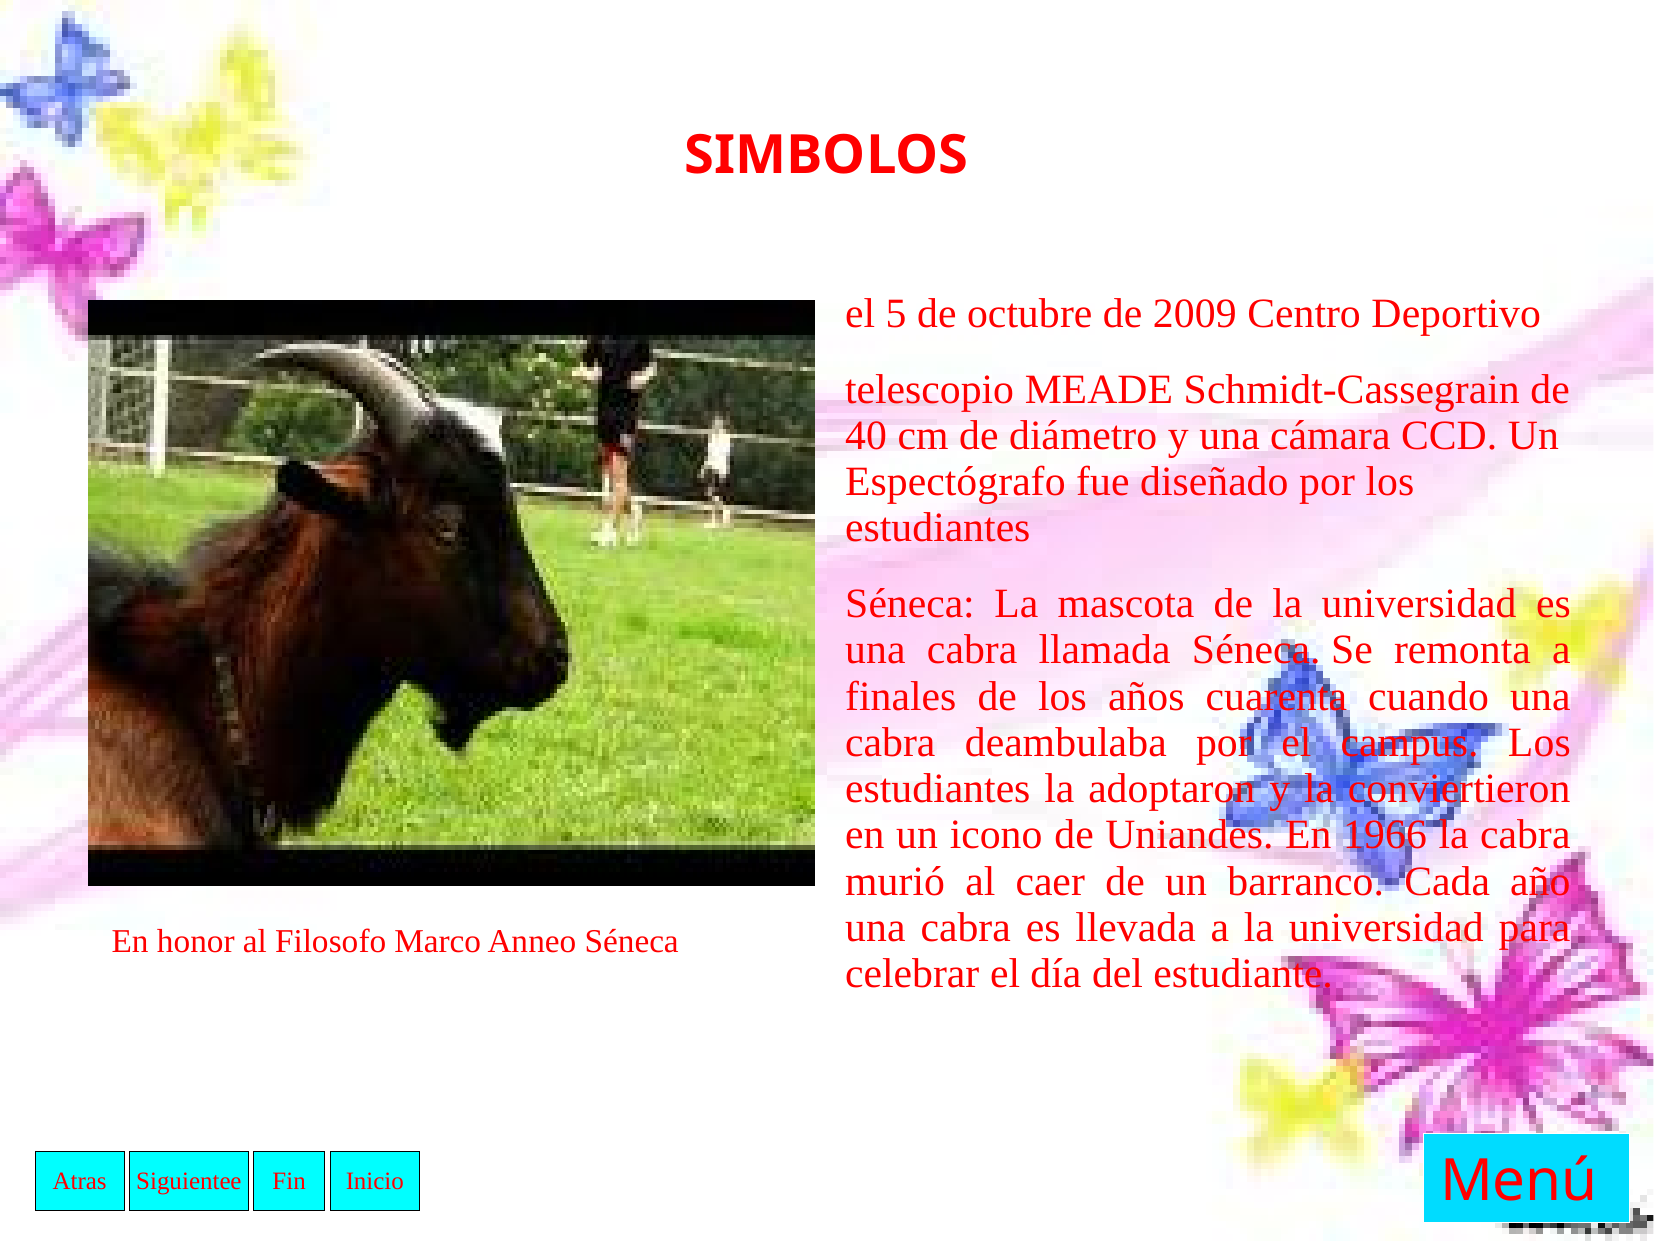

# SIMBOLOS
el 5 de octubre de 2009 Centro Deportivo
telescopio MEADE Schmidt-Cassegrain de 40 cm de diámetro y una cámara CCD. Un Espectógrafo fue diseñado por los estudiantes
Séneca: La mascota de la universidad es una cabra llamada Séneca. Se remonta a finales de los años cuarenta cuando una cabra deambulaba por el campus. Los estudiantes la adoptaron y la conviertieron en un icono de Uniandes. En 1966 la cabra murió al caer de un barranco. Cada año una cabra es llevada a la universidad para celebrar el día del estudiante.
 En honor al Filosofo Marco Anneo Séneca
Menú
Atras
Siguientee
Fin
Inicio